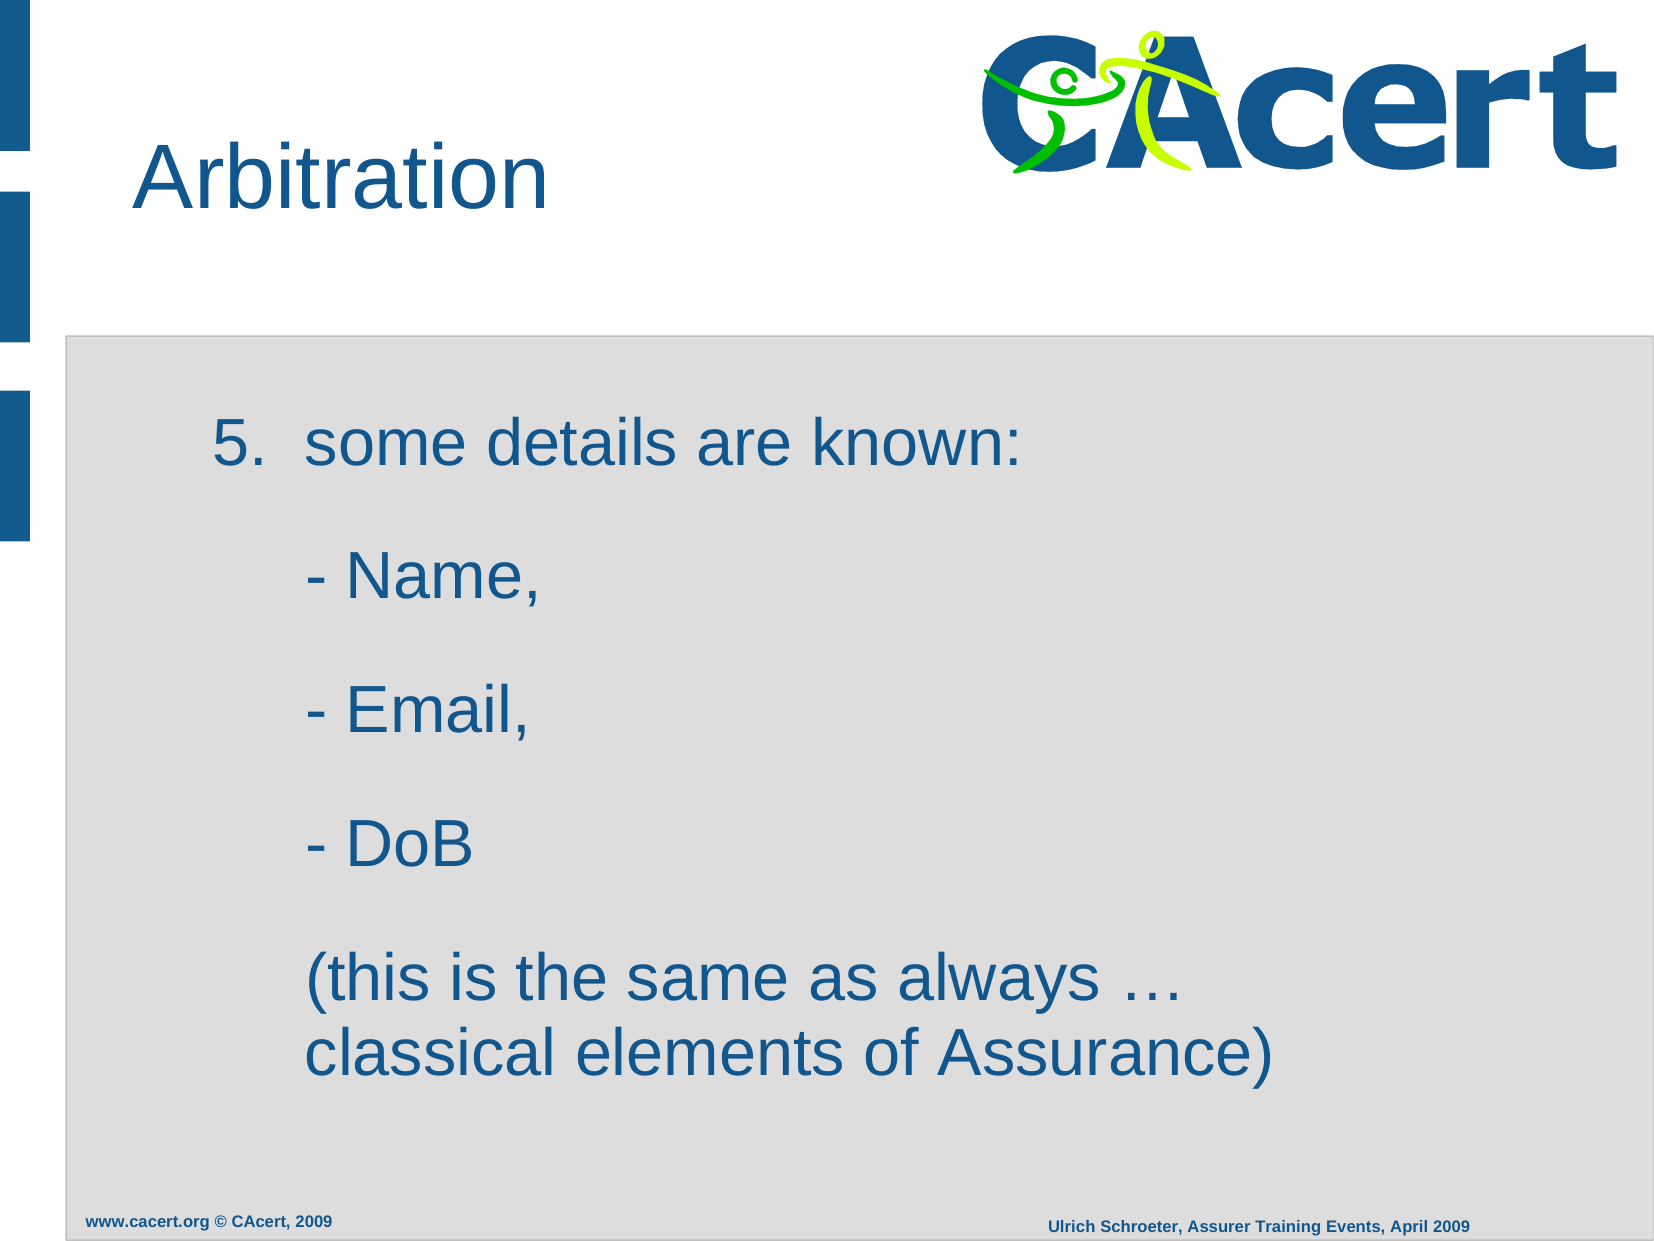

Arbitration
 5. some details are known:
 - Name,
 - Email,
 - DoB
 (this is the same as always …
 classical elements of Assurance)